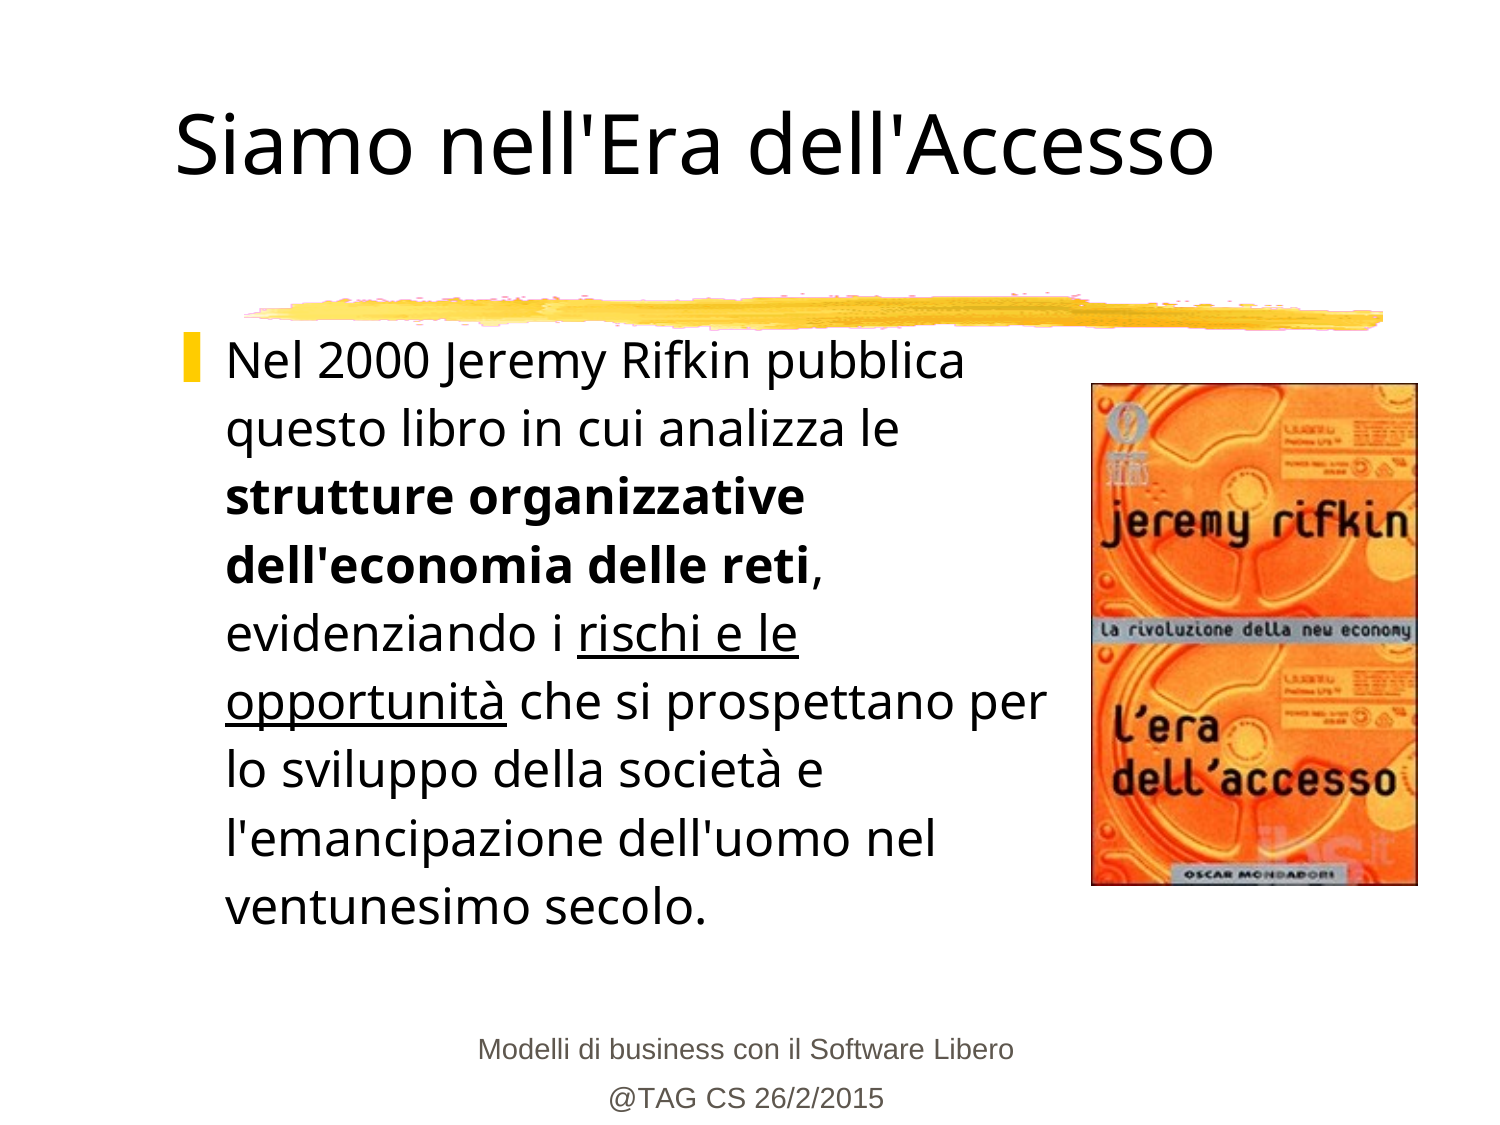

# Siamo nell'Era dell'Accesso
Nel 2000 Jeremy Rifkin pubblica questo libro in cui analizza le strutture organizzative dell'economia delle reti, evidenziando i rischi e le opportunità che si prospettano per lo sviluppo della società e l'emancipazione dell'uomo nel ventunesimo secolo.